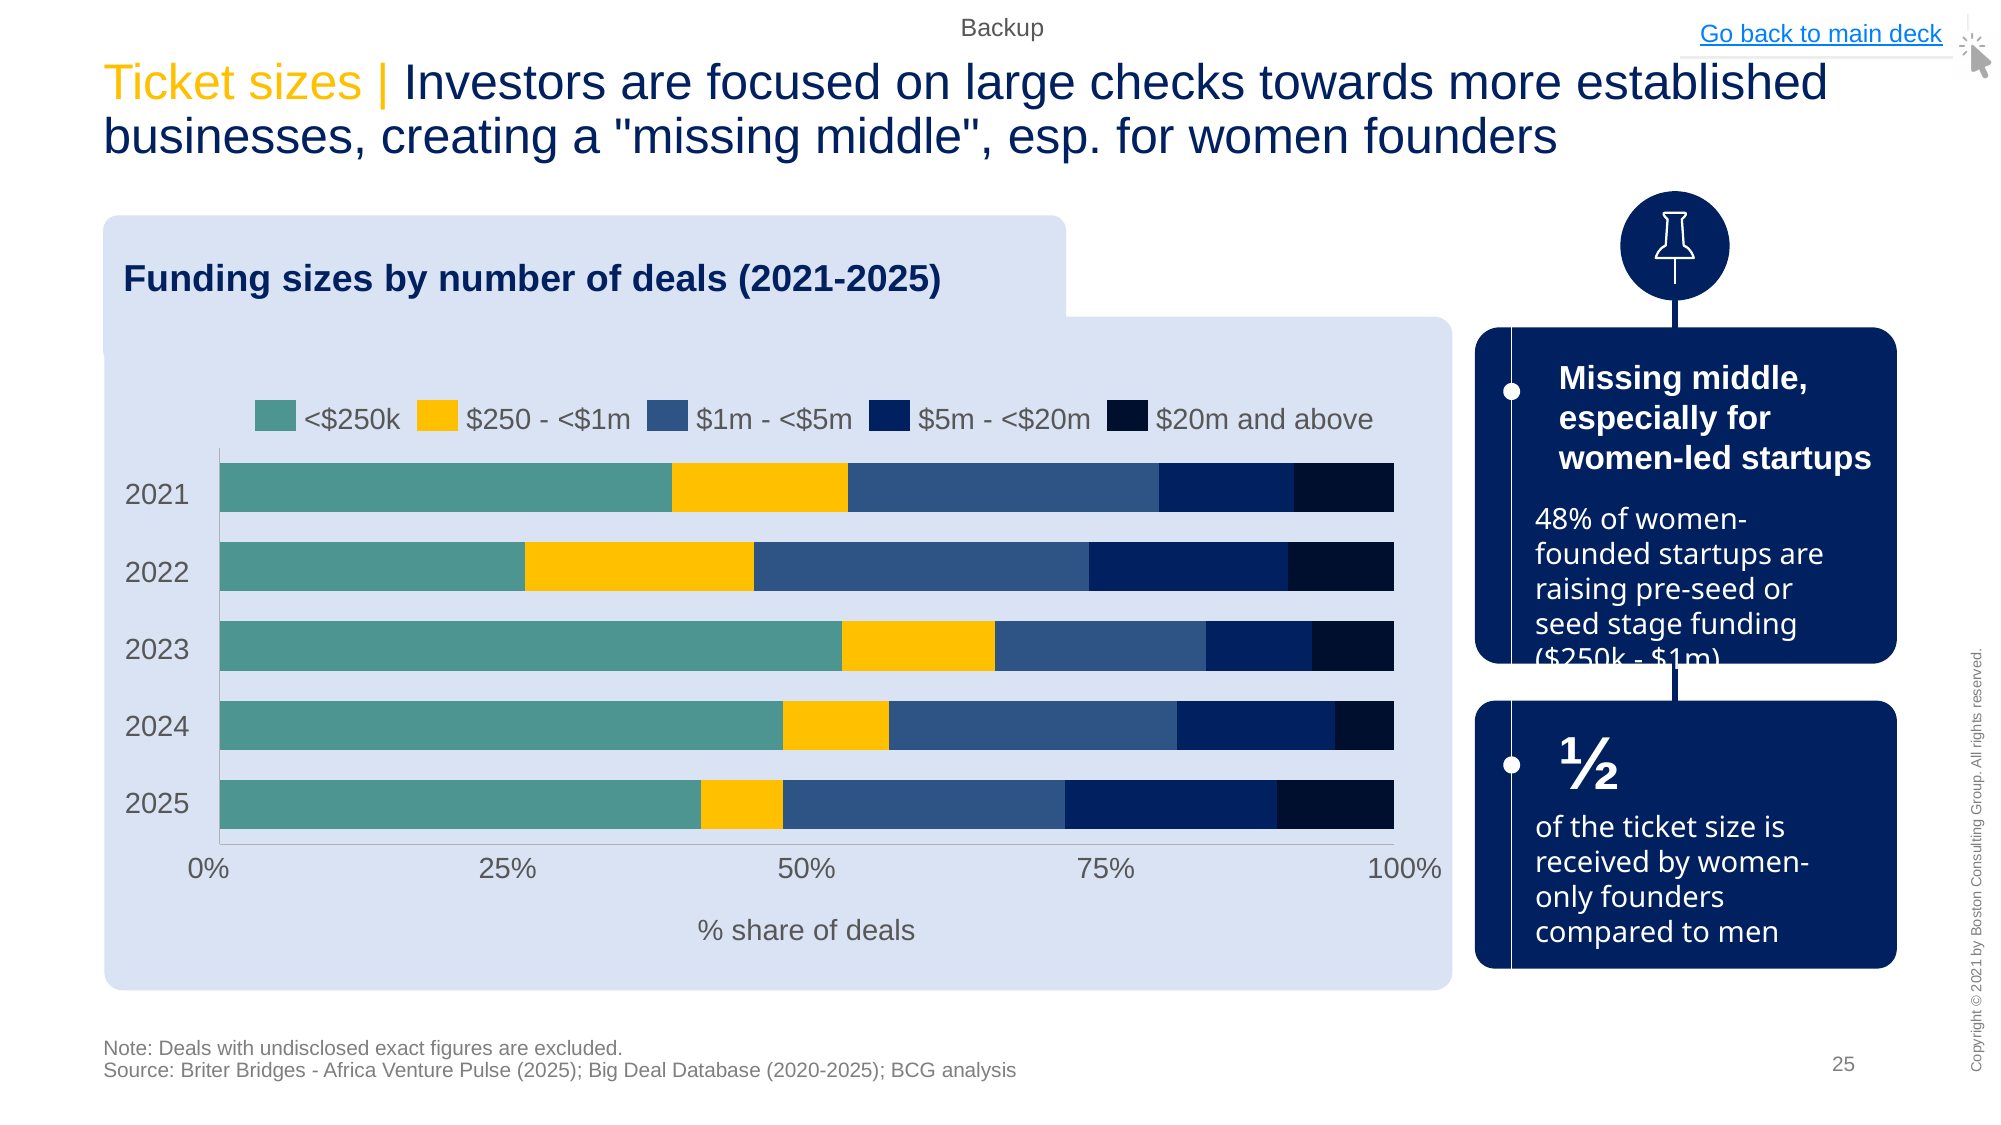

Go back to main deck
# Ticket sizes | Investors are focused on large checks towards more established businesses, creating a "missing middle", esp. for women founders
Funding sizes by number of deals (2021-2025)
Missing middle, especially for women-led startups
<$250k
$250 - <$1m
$1m - <$5m
$5m - <$20m
$20m and above
### Chart
| Category | Series1 | Series2 | Series3 | Series4 | Series5 |
|---|---|---|---|---|---|
| 1 | 38.5 | 15.0 | 26.5 | 11.5 | 8.5 |
| 2 | 26.0 | 19.5 | 28.5 | 17.0 | 9.0 |
| 3 | 53.0 | 13.0 | 18.0 | 9.0 | 7.0 |
| 4 | 48.0 | 9.0 | 24.5 | 13.5 | 5.0 |
| 5 | 41.0 | 7.0 | 24.0 | 18.0 | 10.0 |2021
48% of women-founded startups are raising pre-seed or seed stage funding ($250k - $1m)
2022
2023
2024
½
2025
of the ticket size is received by women-only founders compared to men
0%
25%
50%
75%
100%
% share of deals
Note: Deals with undisclosed exact figures are excluded.
Source: Briter Bridges - Africa Venture Pulse (2025); Big Deal Database (2020-2025); BCG analysis